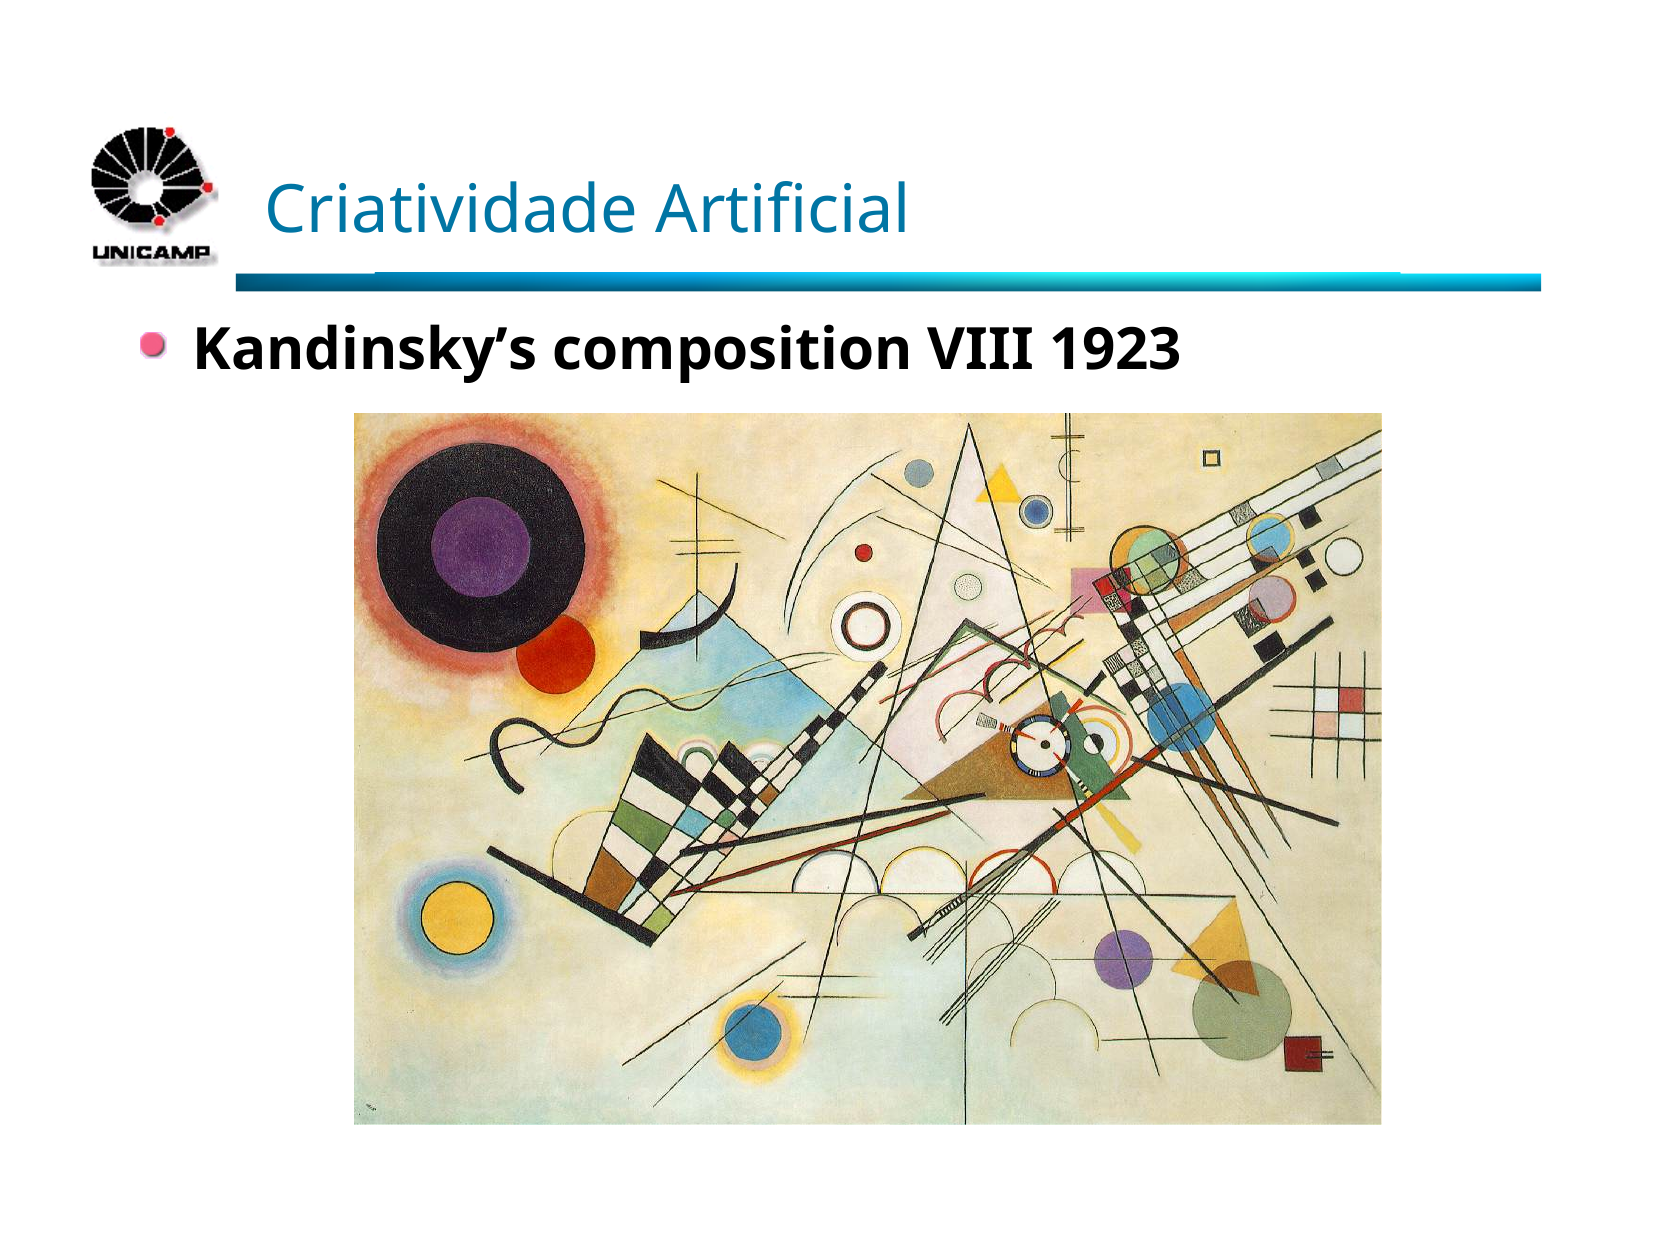

# Criatividade Artificial
Kandinsky’s composition VIII 1923